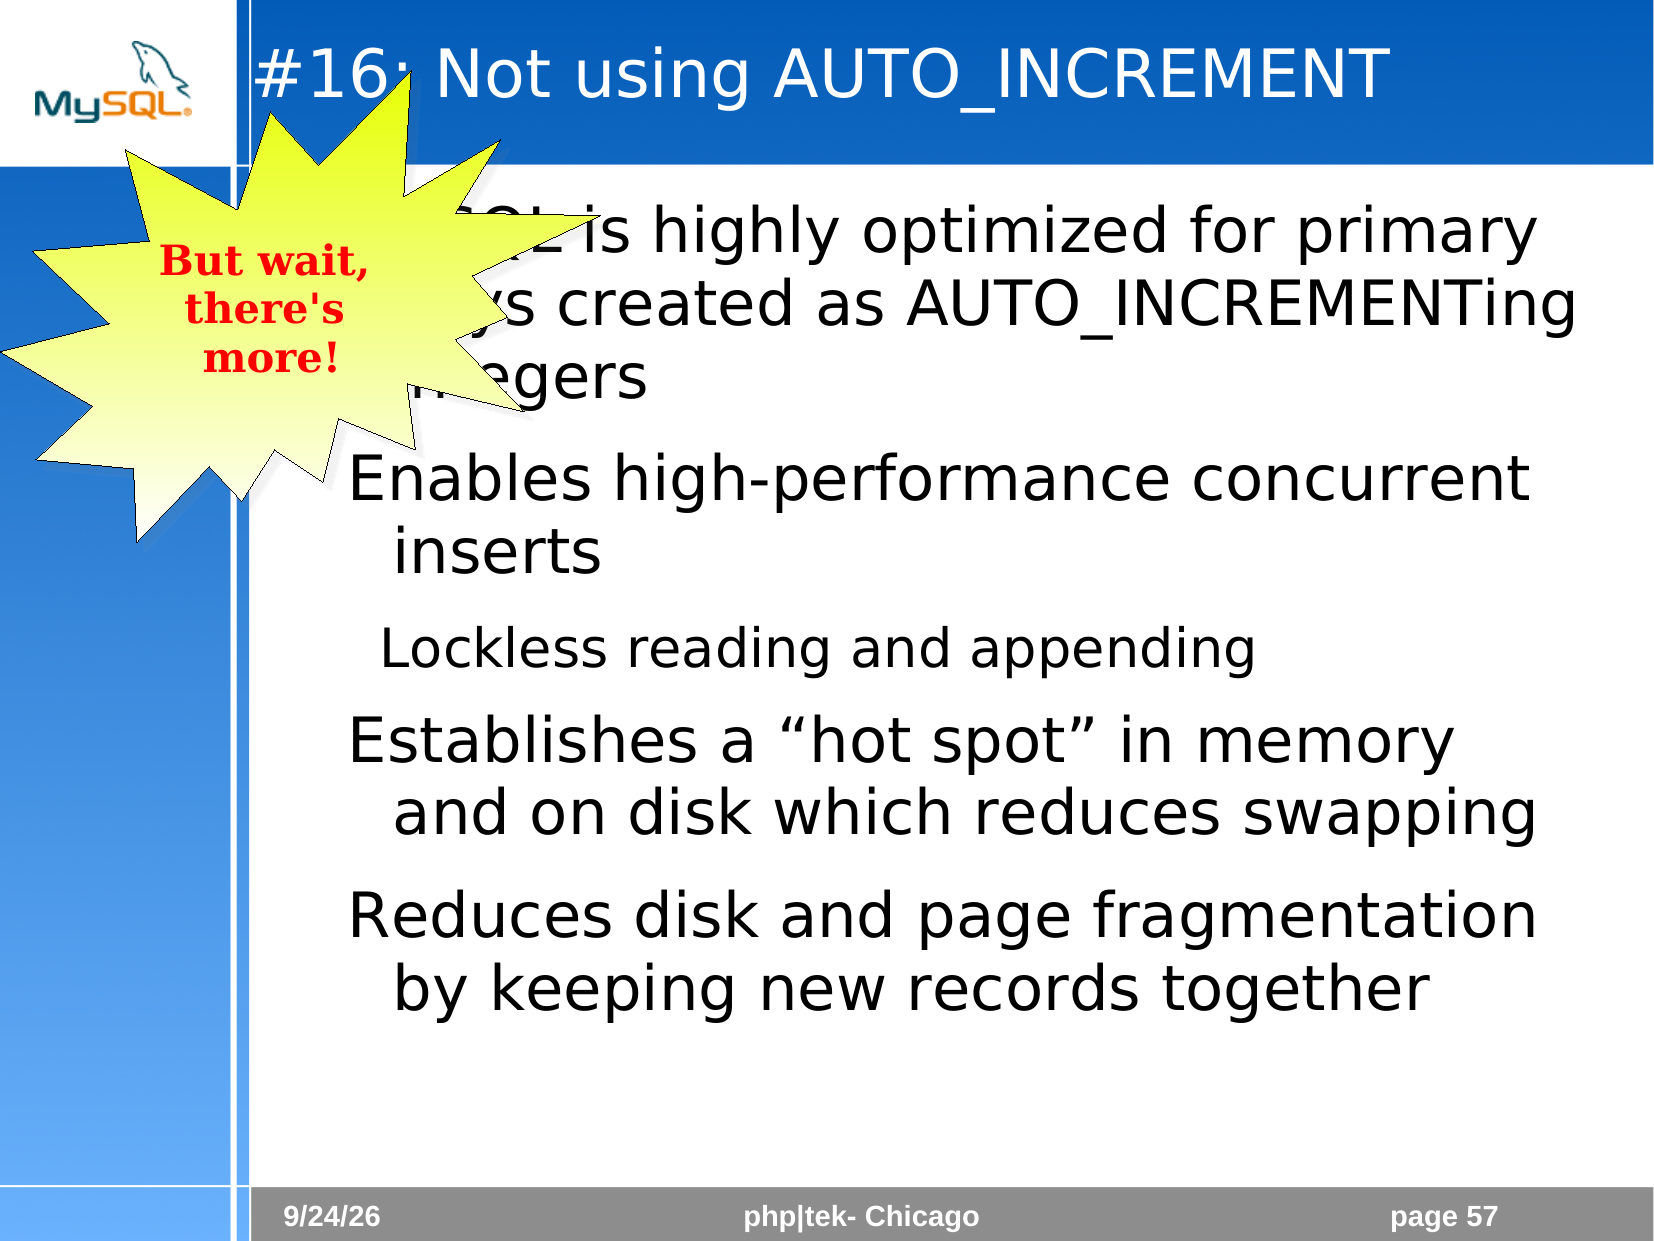

# #16: Not using AUTO_INCREMENT
But wait,
there's
more!
MySQL is highly optimized for primary keys created as AUTO_INCREMENTing integers
Enables high-performance concurrent inserts
Lockless reading and appending
Establishes a “hot spot” in memory and on disk which reduces swapping
Reduces disk and page fragmentation by keeping new records together